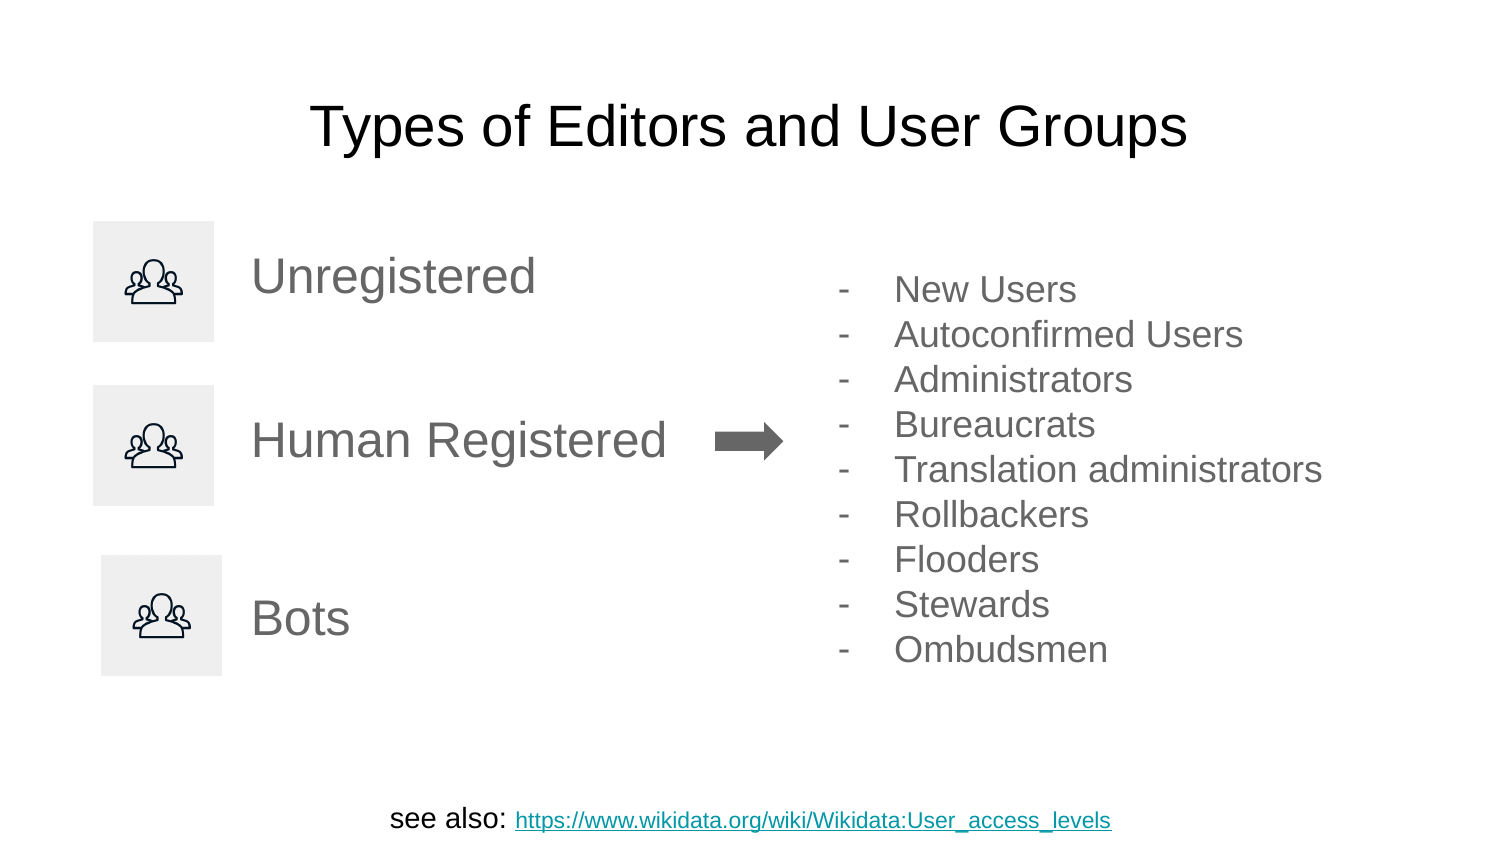

# Types of Editors and User Groups
Unregistered
New Users
Autoconfirmed Users
Administrators
Bureaucrats
Translation administrators
Rollbackers
Flooders
Stewards
Ombudsmen
Human Registered
Bots
see also: https://www.wikidata.org/wiki/Wikidata:User_access_levels